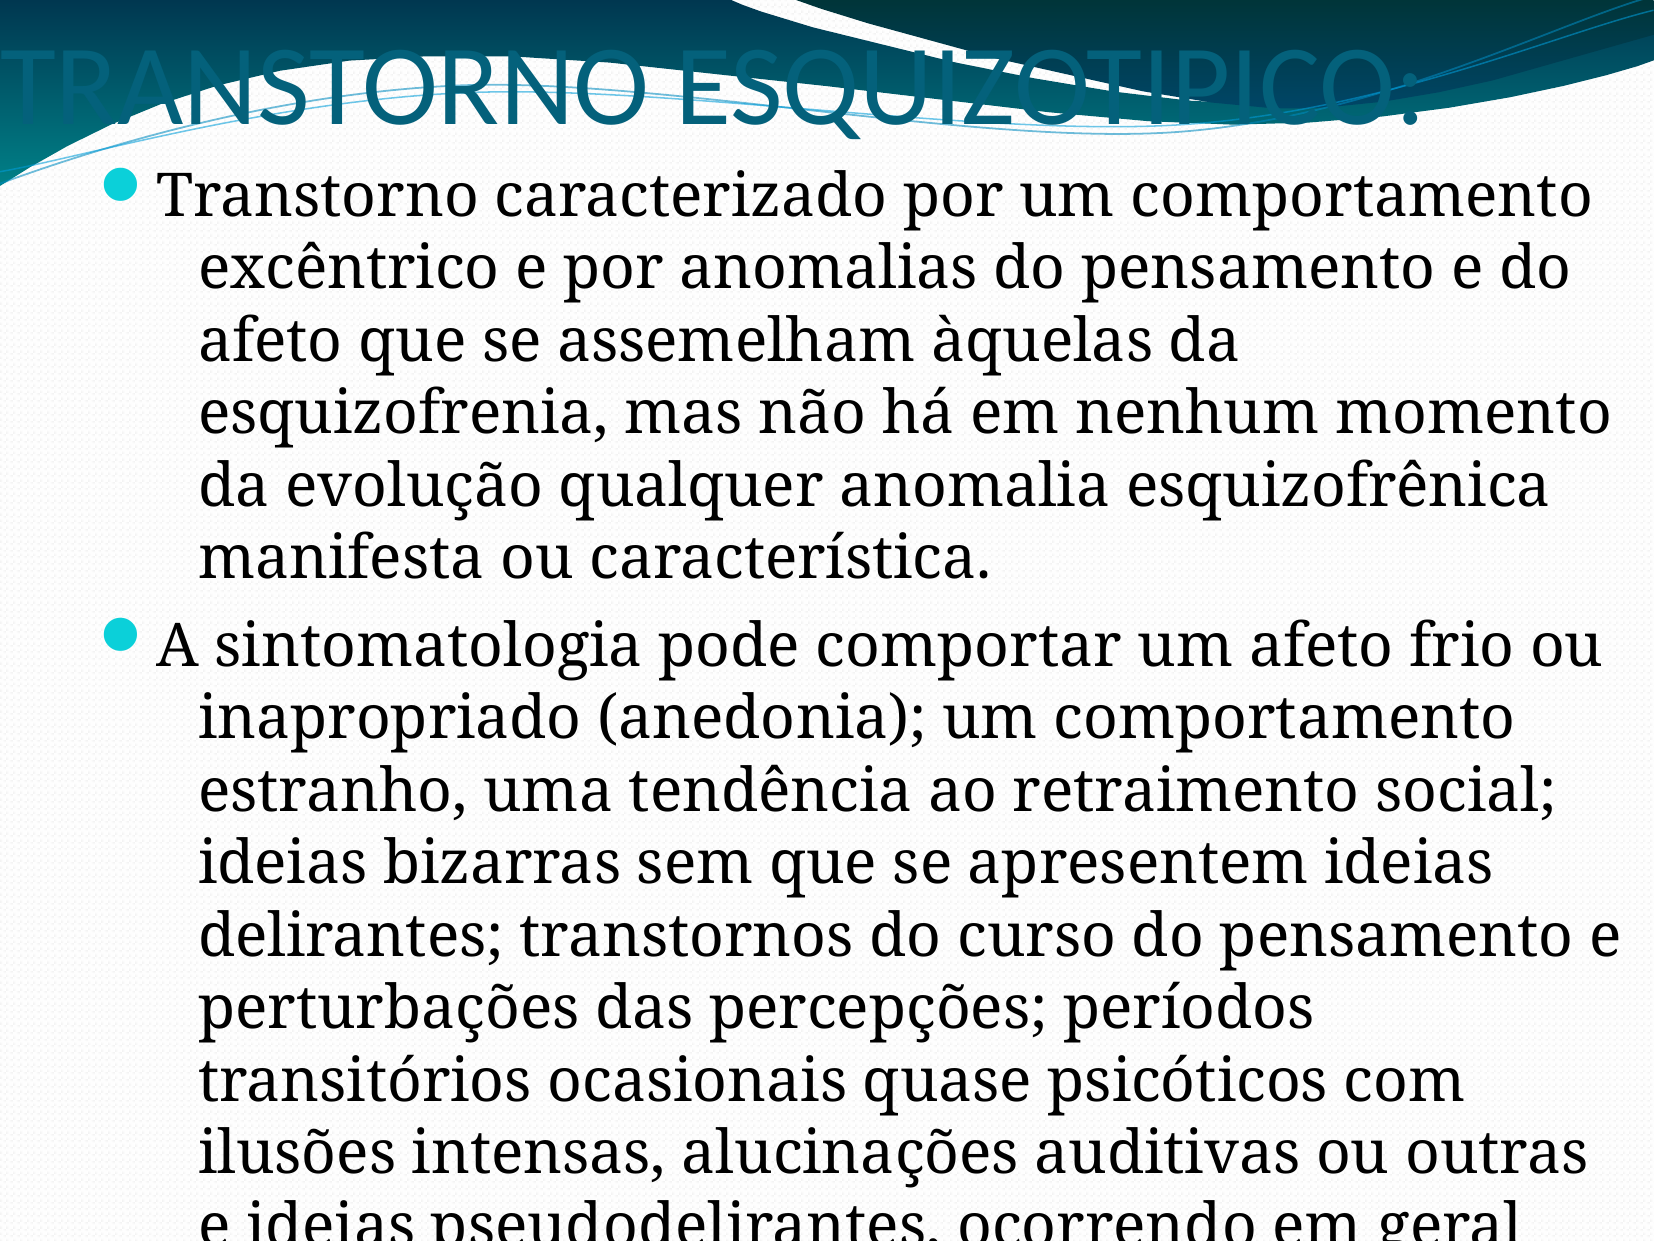

# TRANSTORNO ESQUIZOTIPICO:
Transtorno caracterizado por um comportamento excêntrico e por anomalias do pensamento e do afeto que se assemelham àquelas da esquizofrenia, mas não há em nenhum momento da evolução qualquer anomalia esquizofrênica manifesta ou característica.
A sintomatologia pode comportar um afeto frio ou inapropriado (anedonia); um comportamento estranho, uma tendência ao retraimento social; ideias bizarras sem que se apresentem ideias delirantes; transtornos do curso do pensamento e perturbações das percepções; períodos transitórios ocasionais quase psicóticos com ilusões intensas, alucinações auditivas ou outras e ideias pseudodelirantes, ocorrendo em geral sem fator desencadeante exterior.